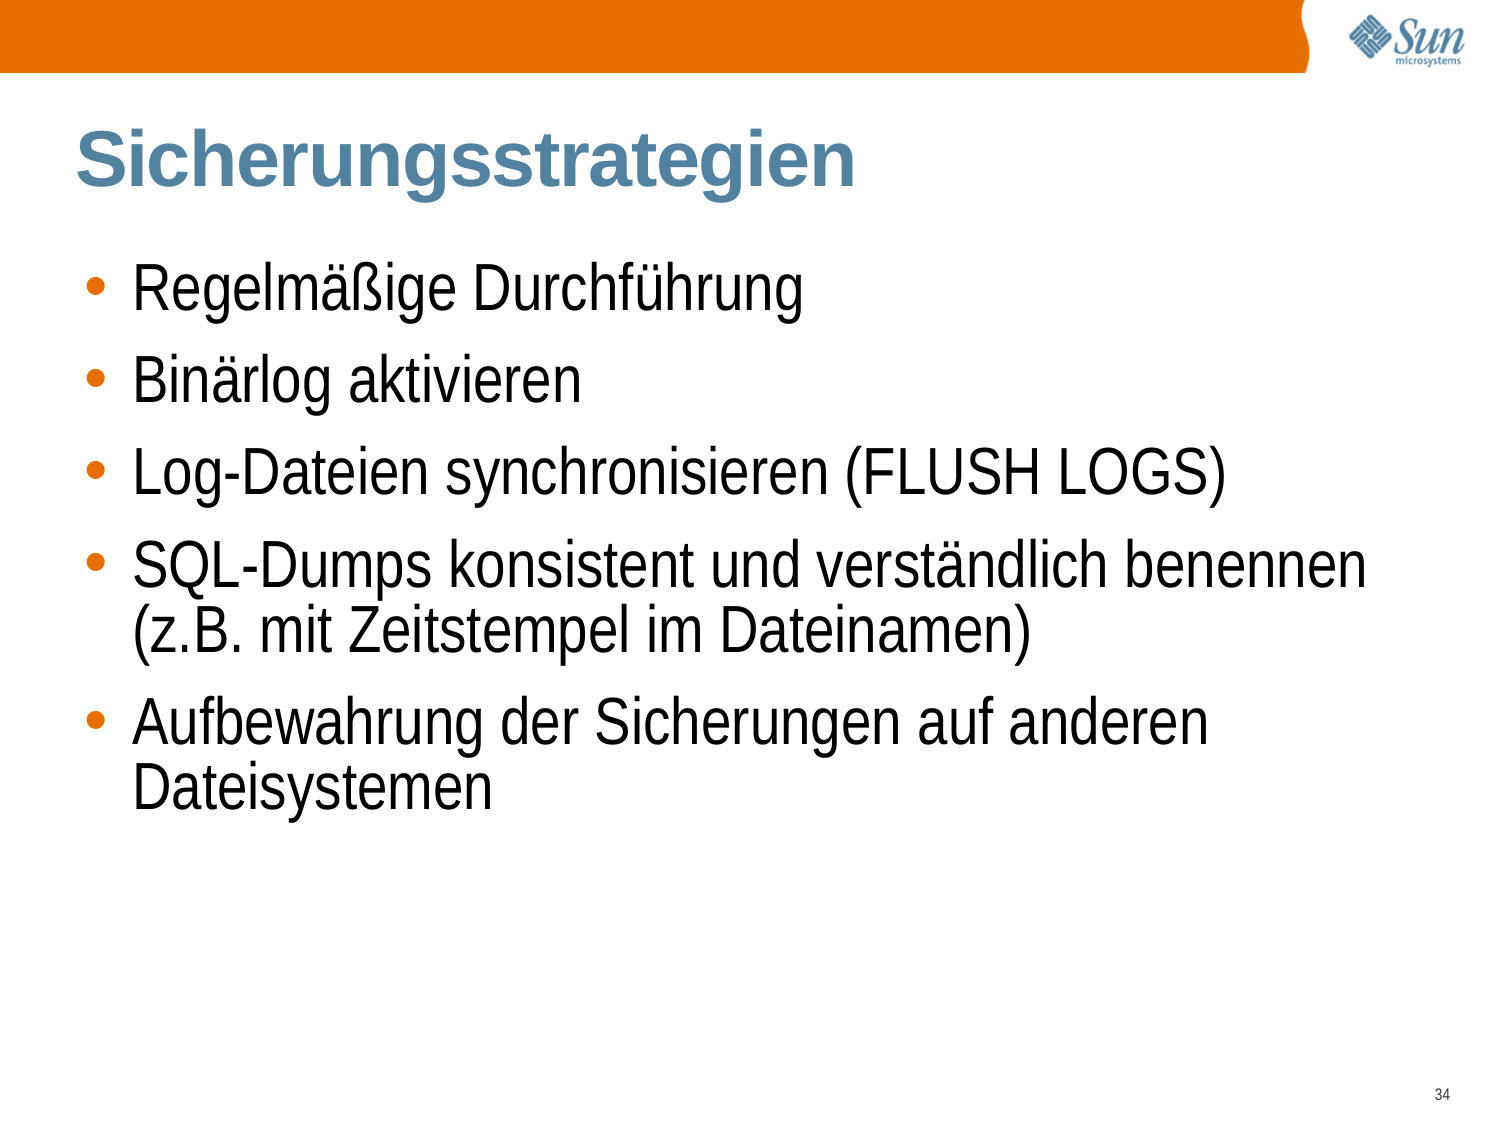

# Sicherungsstrategien
Regelmäßige Durchführung
Binärlog aktivieren
Log-Dateien synchronisieren (FLUSH LOGS)
SQL-Dumps konsistent und verständlich benennen (z.B. mit Zeitstempel im Dateinamen)
Aufbewahrung der Sicherungen auf anderen Dateisystemen